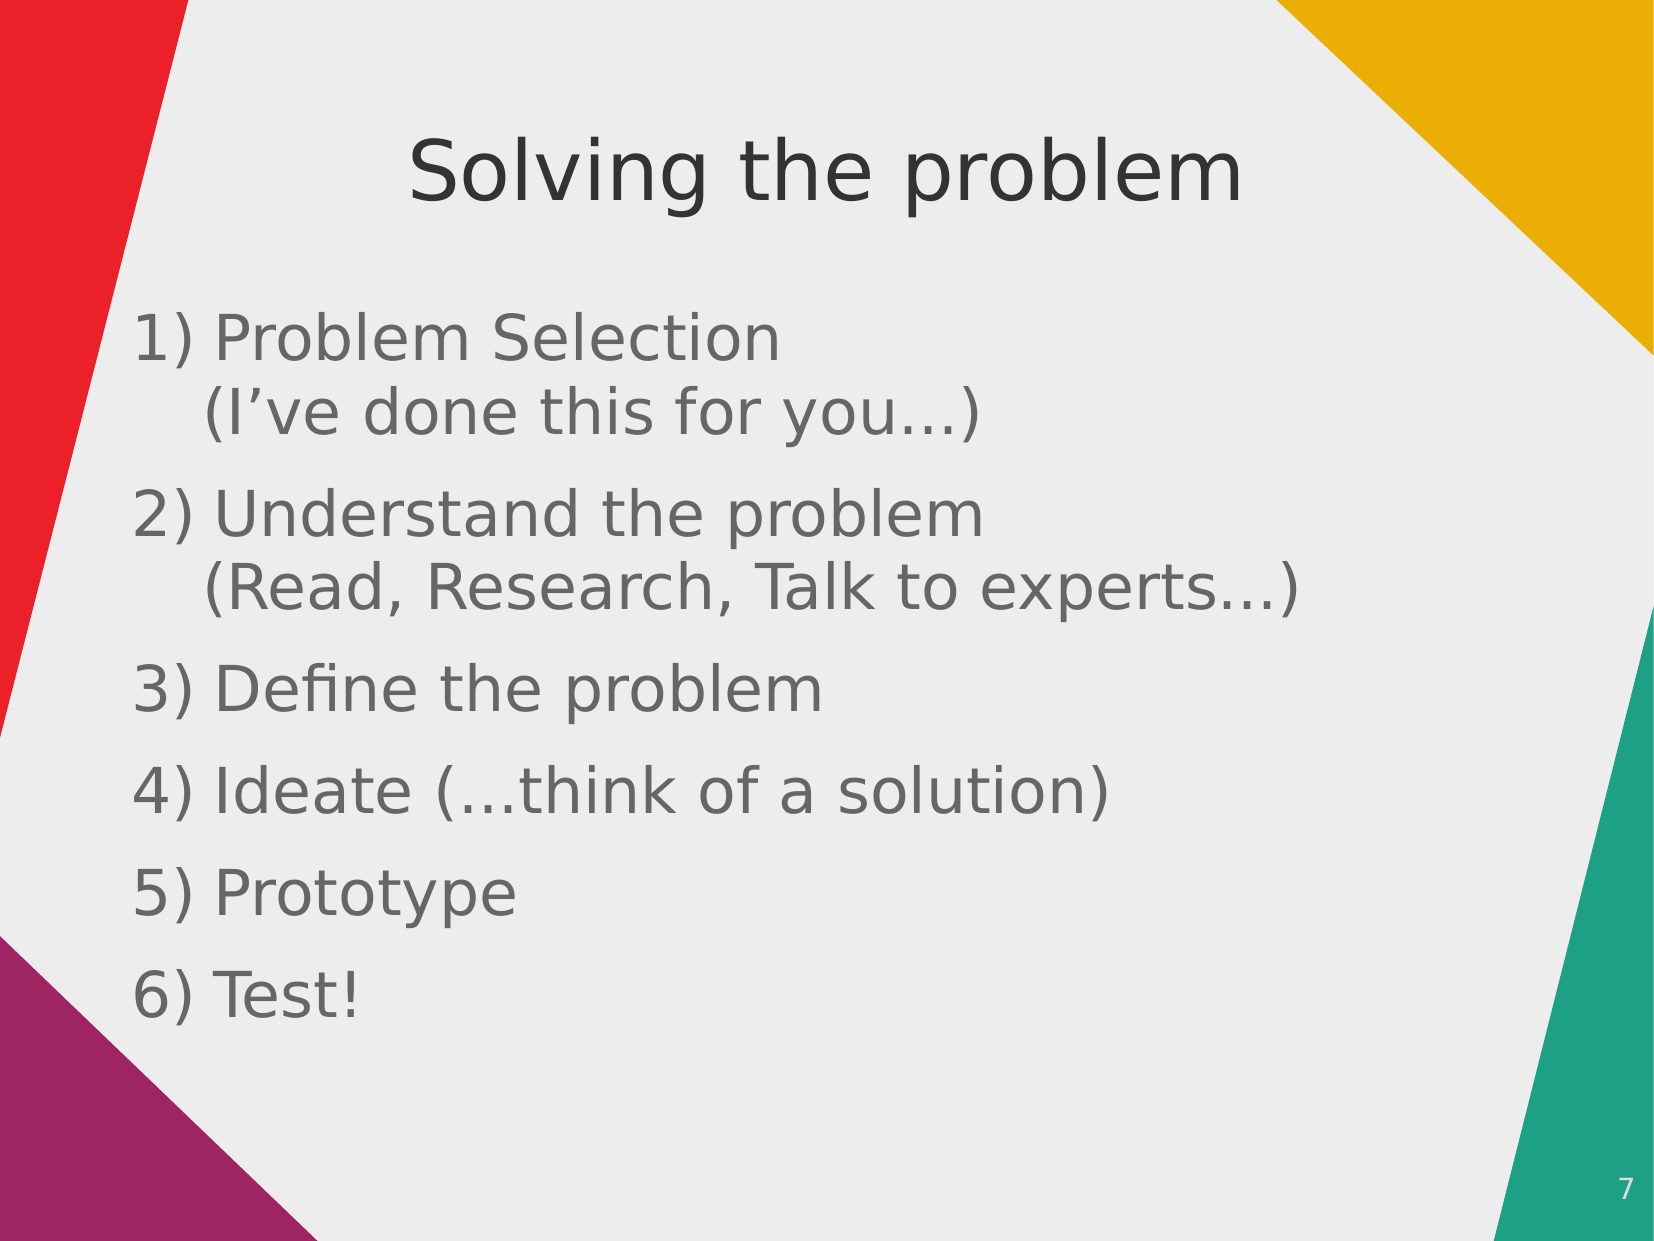

# Solving the problem
 Problem Selection
 (I’ve done this for you...)
 Understand the problem
 (Read, Research, Talk to experts...)
 Define the problem
 Ideate (...think of a solution)
 Prototype
 Test!
7